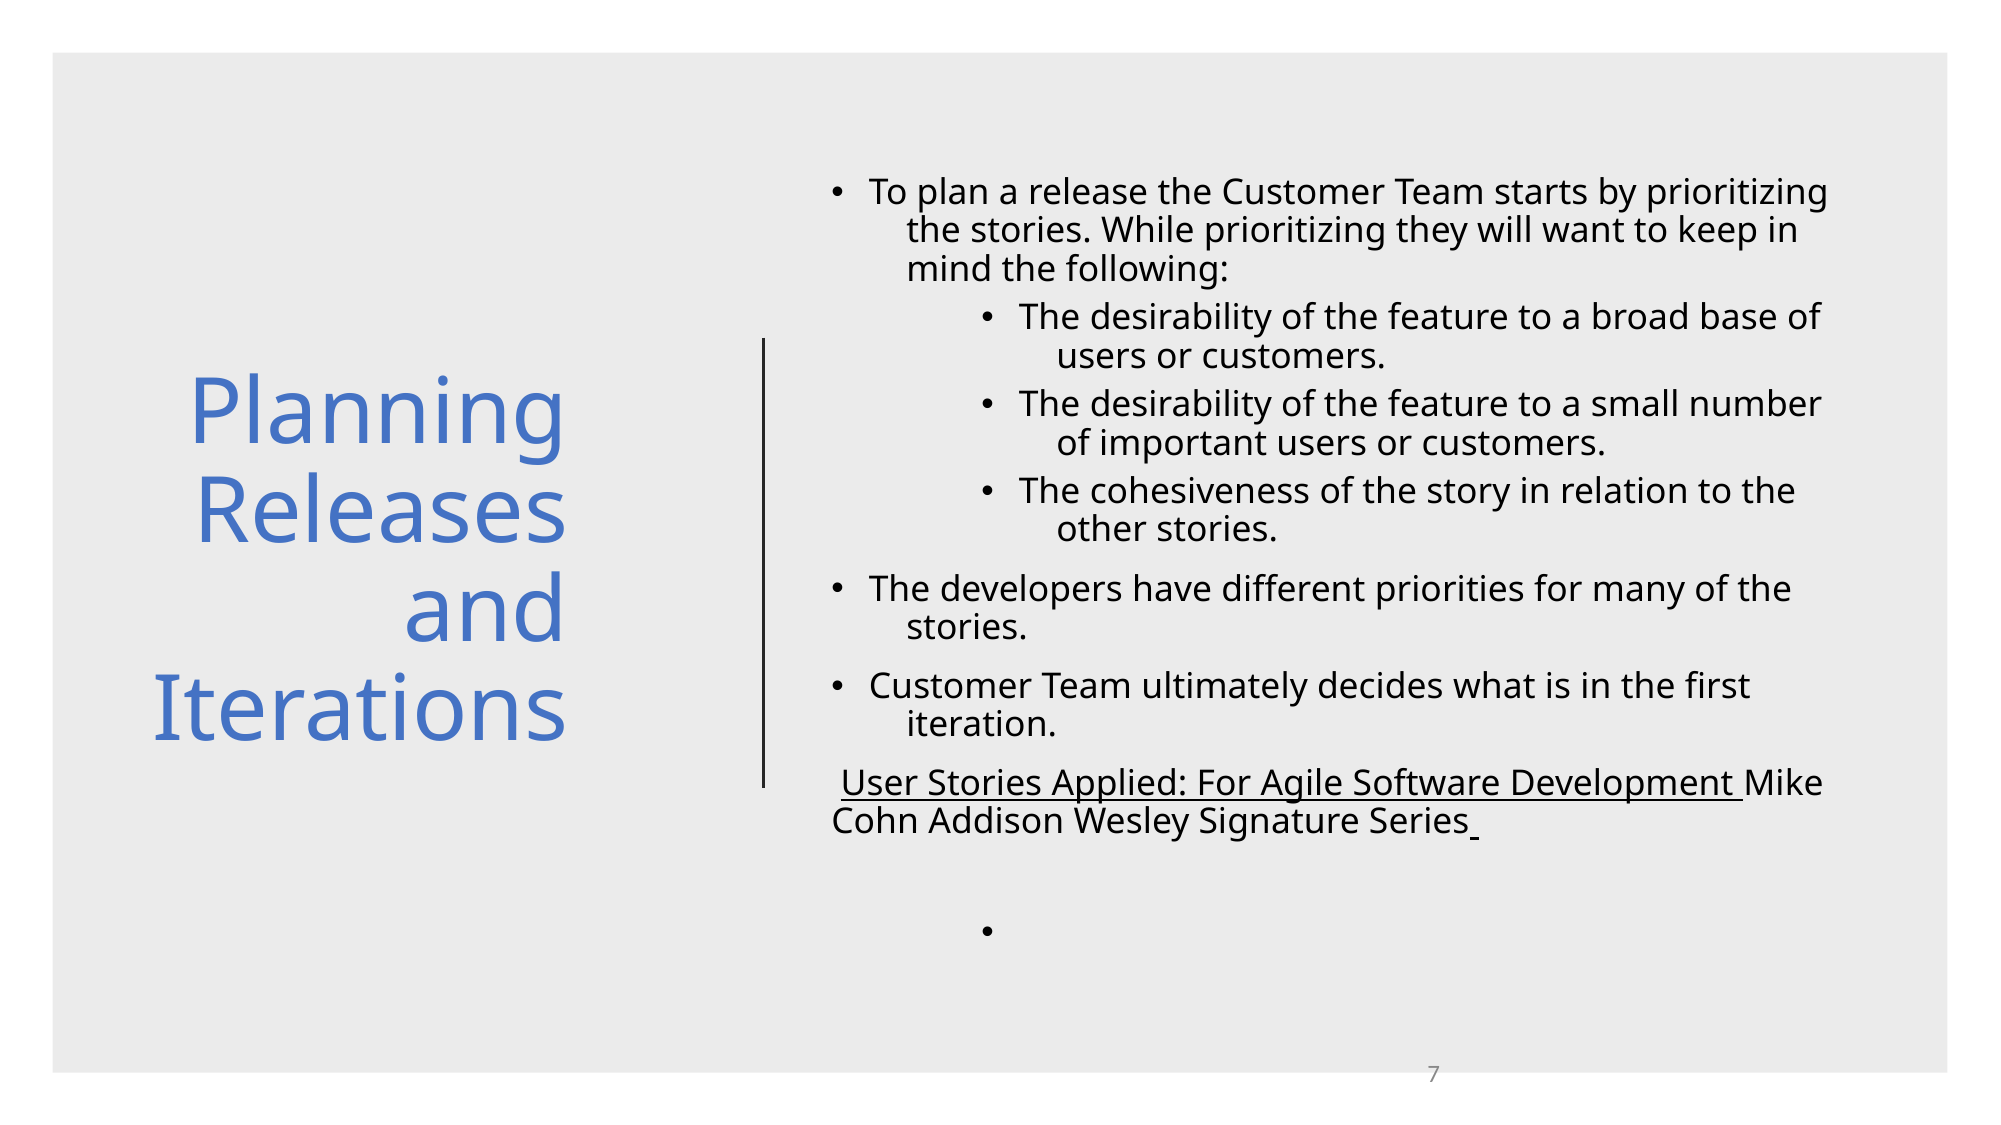

# Planning Releases and Iterations
To plan a release the Customer Team starts by prioritizing the stories. While prioritizing they will want to keep in mind the following:
The desirability of the feature to a broad base of users or customers.
The desirability of the feature to a small number of important users or customers.
The cohesiveness of the story in relation to the other stories.
The developers have different priorities for many of the stories.
Customer Team ultimately decides what is in the first iteration.
 User Stories Applied: For Agile Software Development Mike Cohn Addison Wesley Signature Series
7